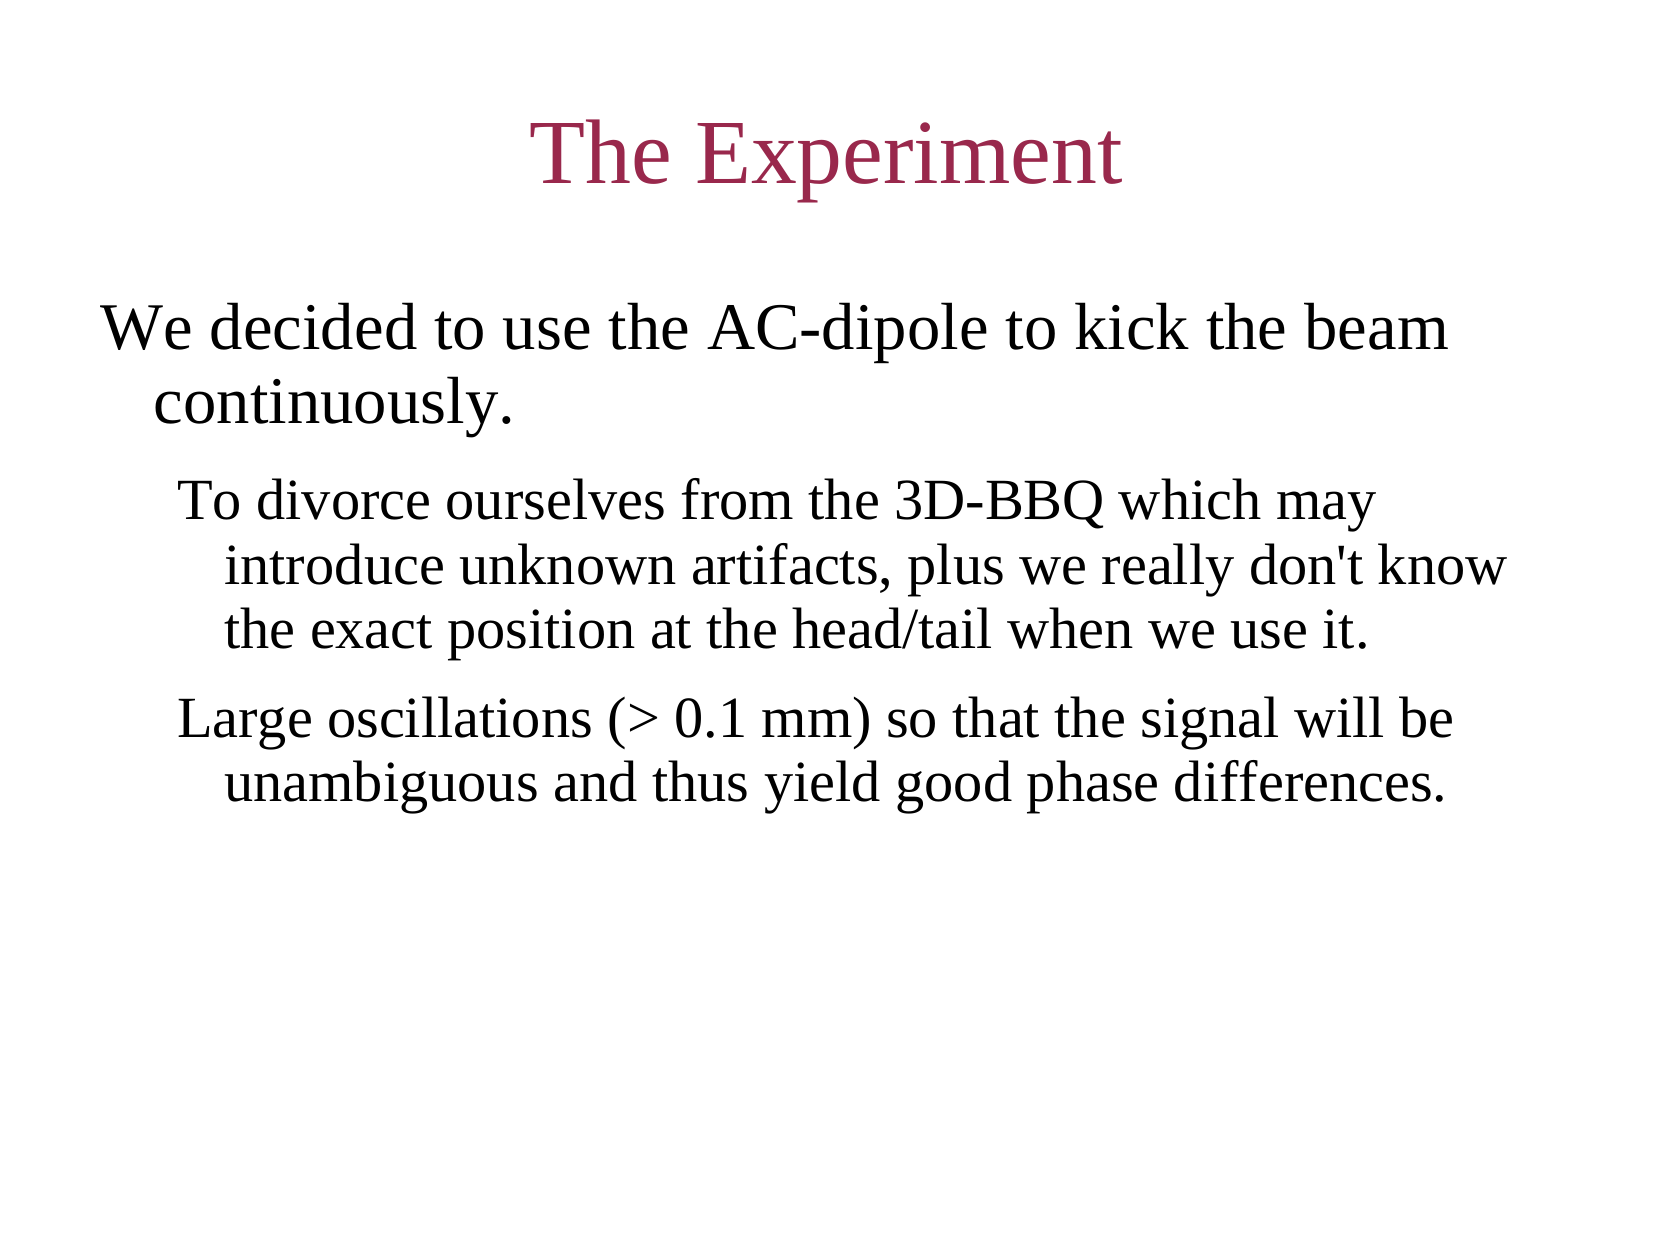

# The Experiment
We decided to use the AC-dipole to kick the beam continuously.
To divorce ourselves from the 3D-BBQ which may introduce unknown artifacts, plus we really don't know the exact position at the head/tail when we use it.
Large oscillations (> 0.1 mm) so that the signal will be unambiguous and thus yield good phase differences.